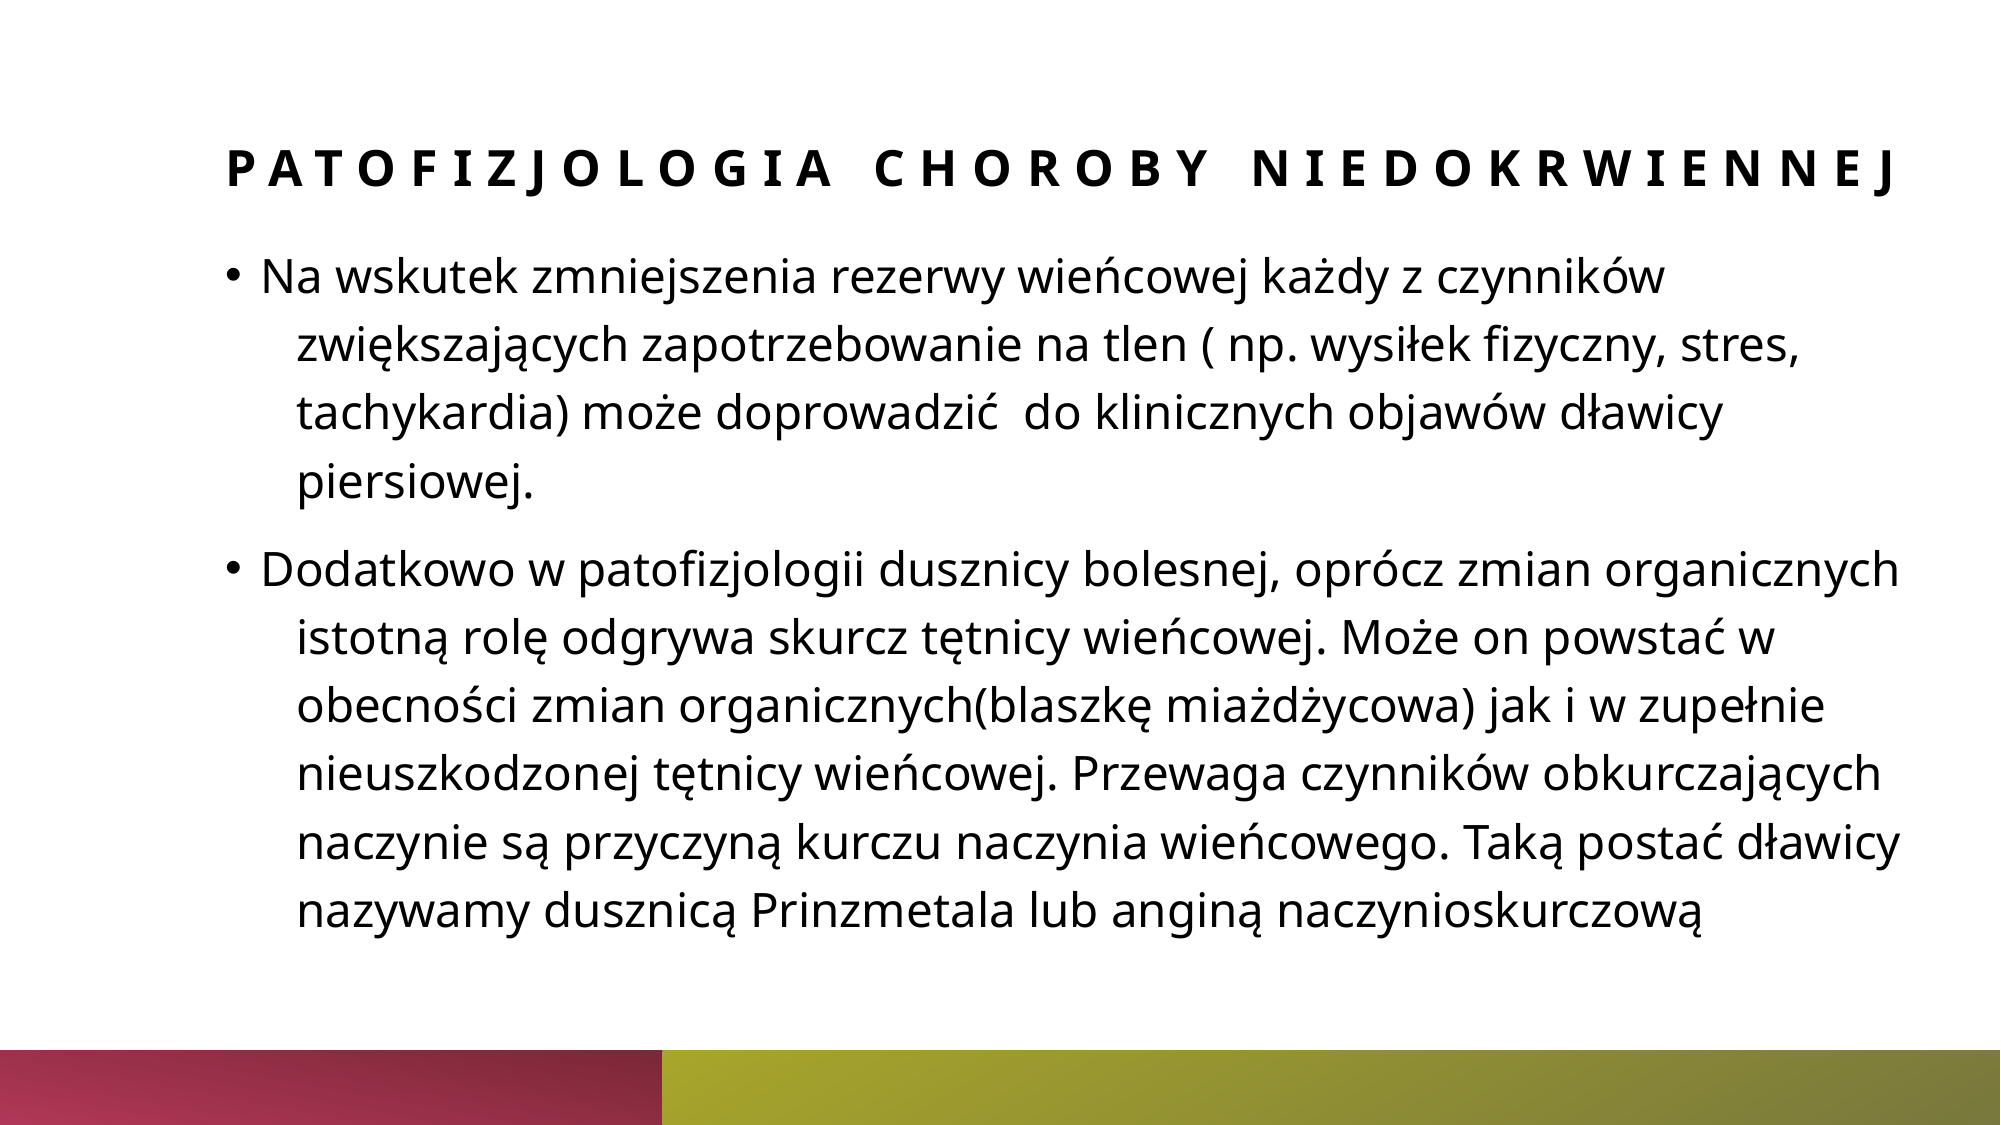

# Patofizjologia choroby niedokrwiennej
Na wskutek zmniejszenia rezerwy wieńcowej każdy z czynników zwiększających zapotrzebowanie na tlen ( np. wysiłek fizyczny, stres, tachykardia) może doprowadzić do klinicznych objawów dławicy piersiowej.
Dodatkowo w patofizjologii dusznicy bolesnej, oprócz zmian organicznych istotną rolę odgrywa skurcz tętnicy wieńcowej. Może on powstać w obecności zmian organicznych(blaszkę miażdżycowa) jak i w zupełnie nieuszkodzonej tętnicy wieńcowej. Przewaga czynników obkurczających naczynie są przyczyną kurczu naczynia wieńcowego. Taką postać dławicy nazywamy dusznicą Prinzmetala lub anginą naczynioskurczową